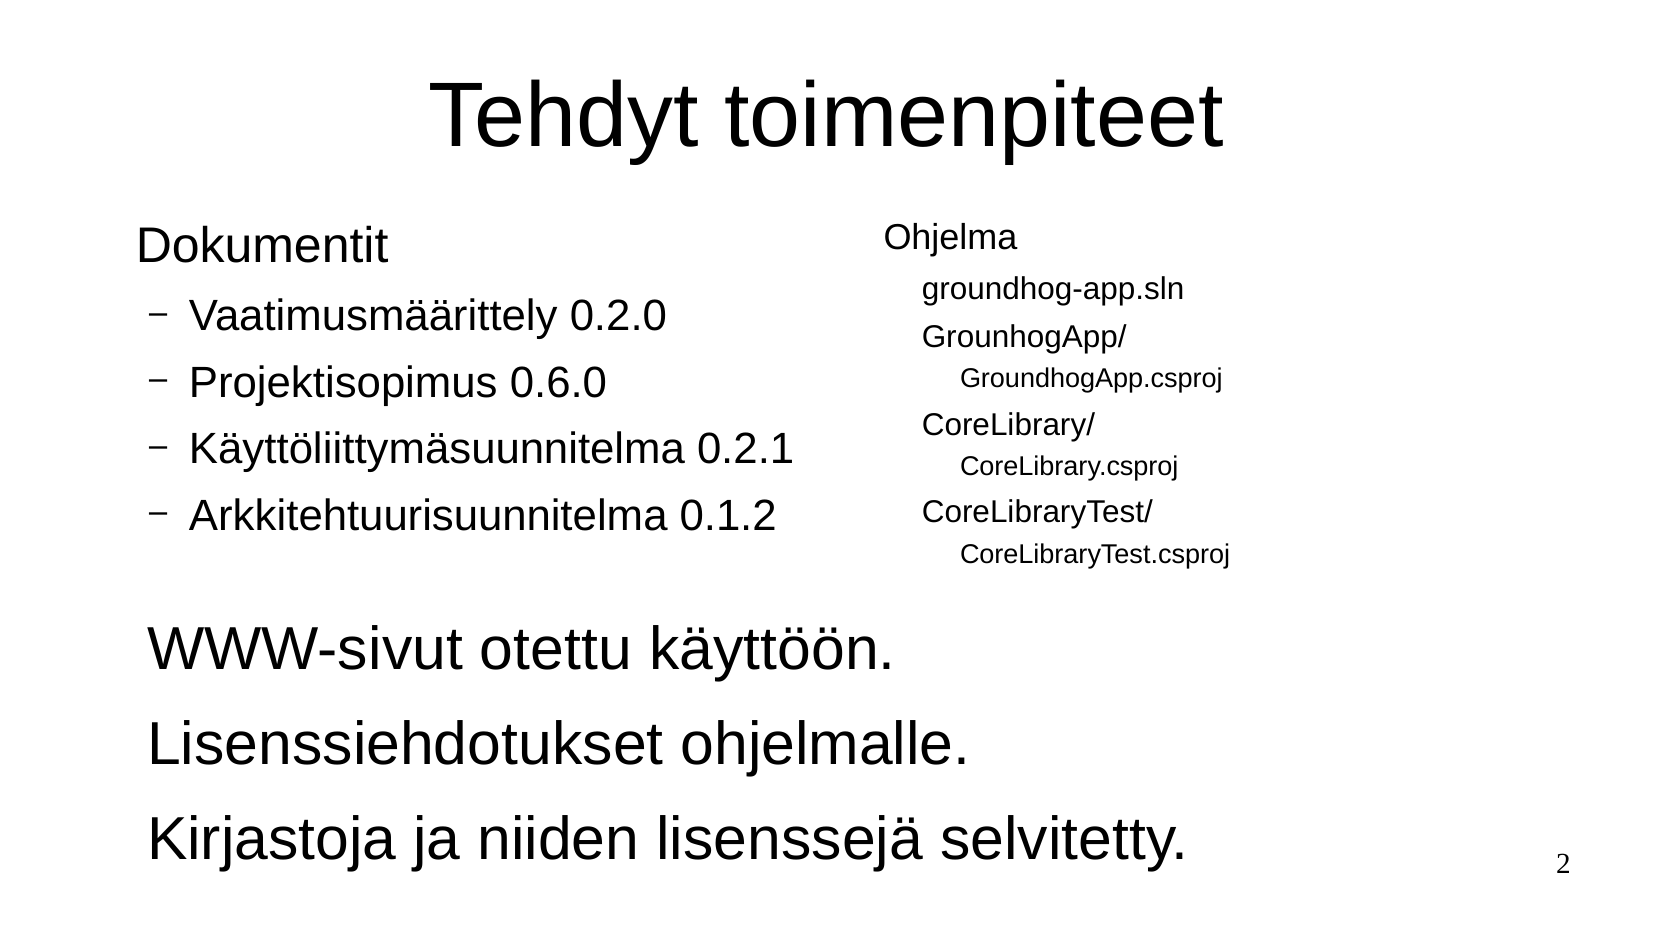

# Tehdyt toimenpiteet
Dokumentit
Vaatimusmäärittely 0.2.0
Projektisopimus 0.6.0
Käyttöliittymäsuunnitelma 0.2.1
Arkkitehtuurisuunnitelma 0.1.2
Ohjelma
groundhog-app.sln
GrounhogApp/
GroundhogApp.csproj
CoreLibrary/
CoreLibrary.csproj
CoreLibraryTest/
CoreLibraryTest.csproj
WWW-sivut otettu käyttöön.
Lisenssiehdotukset ohjelmalle.
Kirjastoja ja niiden lisenssejä selvitetty.
2